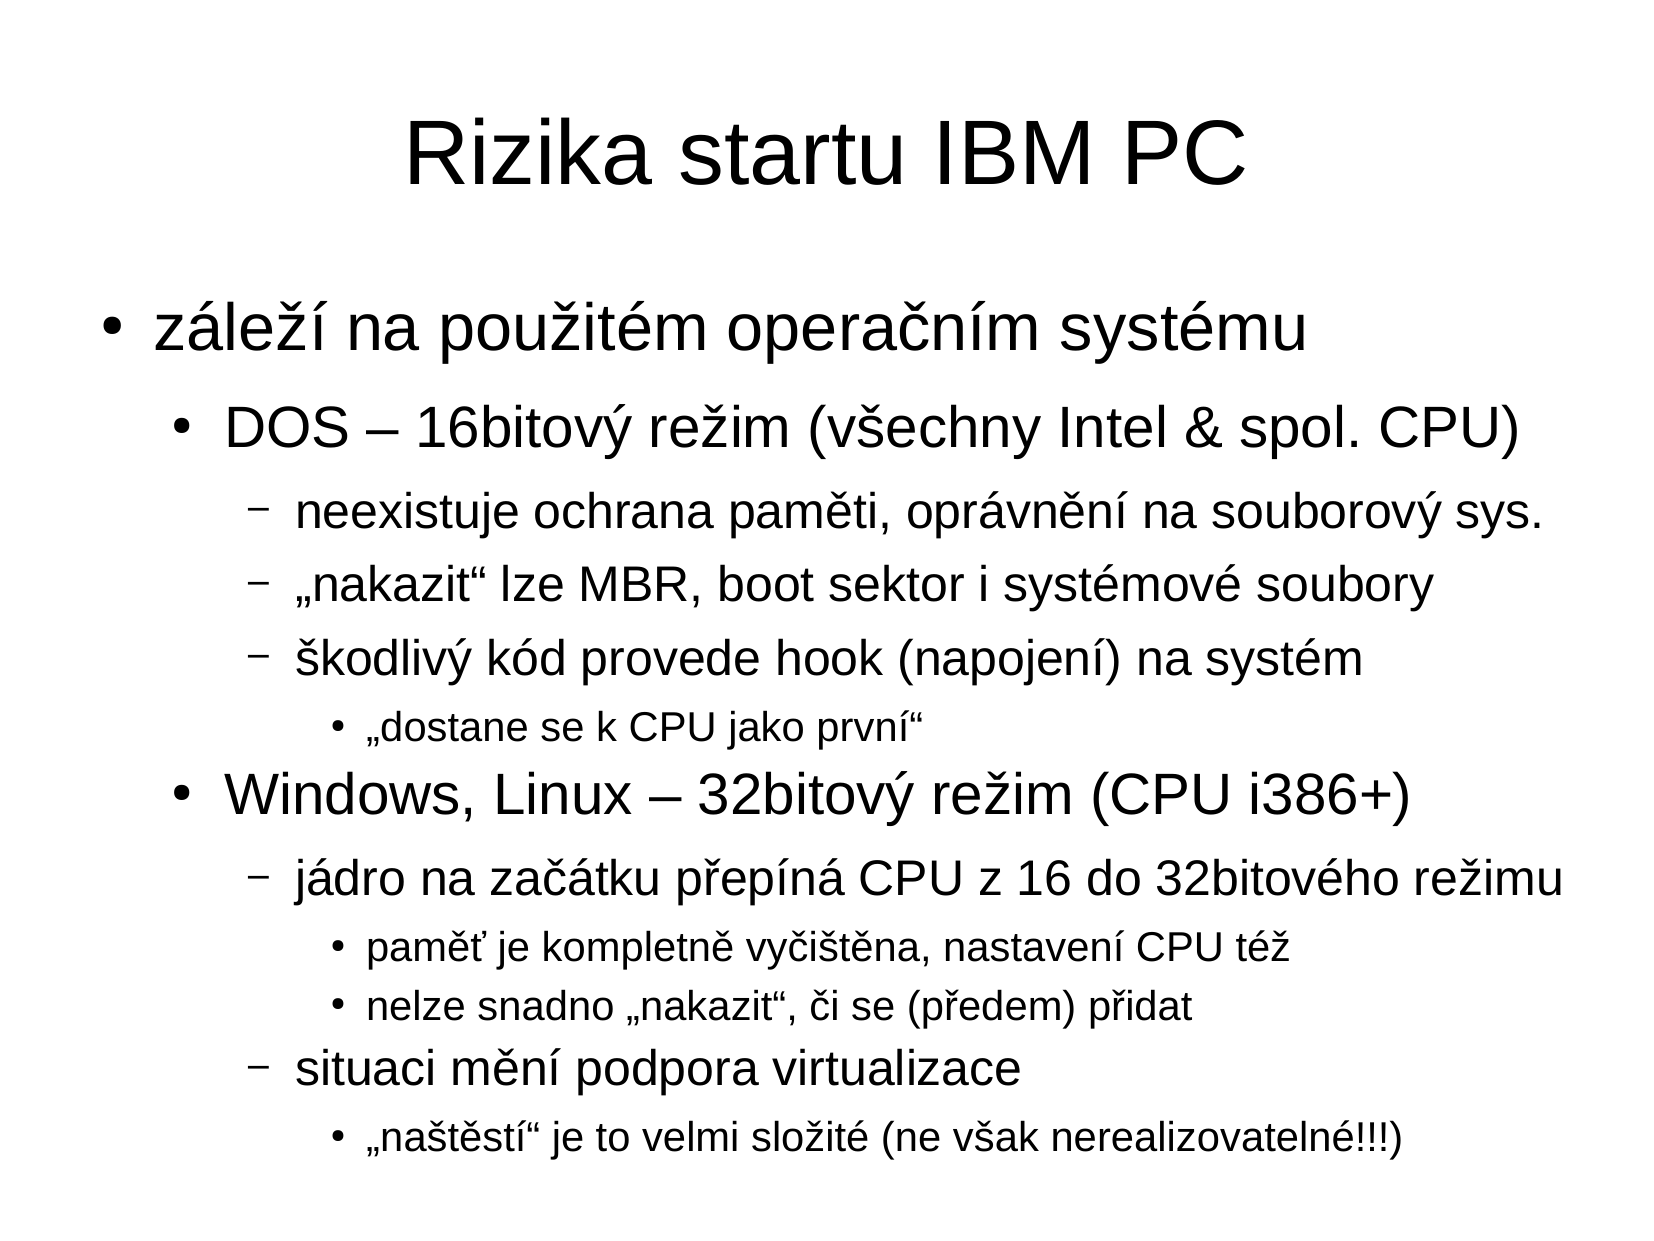

# Rizika startu IBM PC
záleží na použitém operačním systému
DOS – 16bitový režim (všechny Intel & spol. CPU)
neexistuje ochrana paměti, oprávnění na souborový sys.
„nakazit“ lze MBR, boot sektor i systémové soubory
škodlivý kód provede hook (napojení) na systém
„dostane se k CPU jako první“
Windows, Linux – 32bitový režim (CPU i386+)
jádro na začátku přepíná CPU z 16 do 32bitového režimu
paměť je kompletně vyčištěna, nastavení CPU též
nelze snadno „nakazit“, či se (předem) přidat
situaci mění podpora virtualizace
„naštěstí“ je to velmi složité (ne však nerealizovatelné!!!)